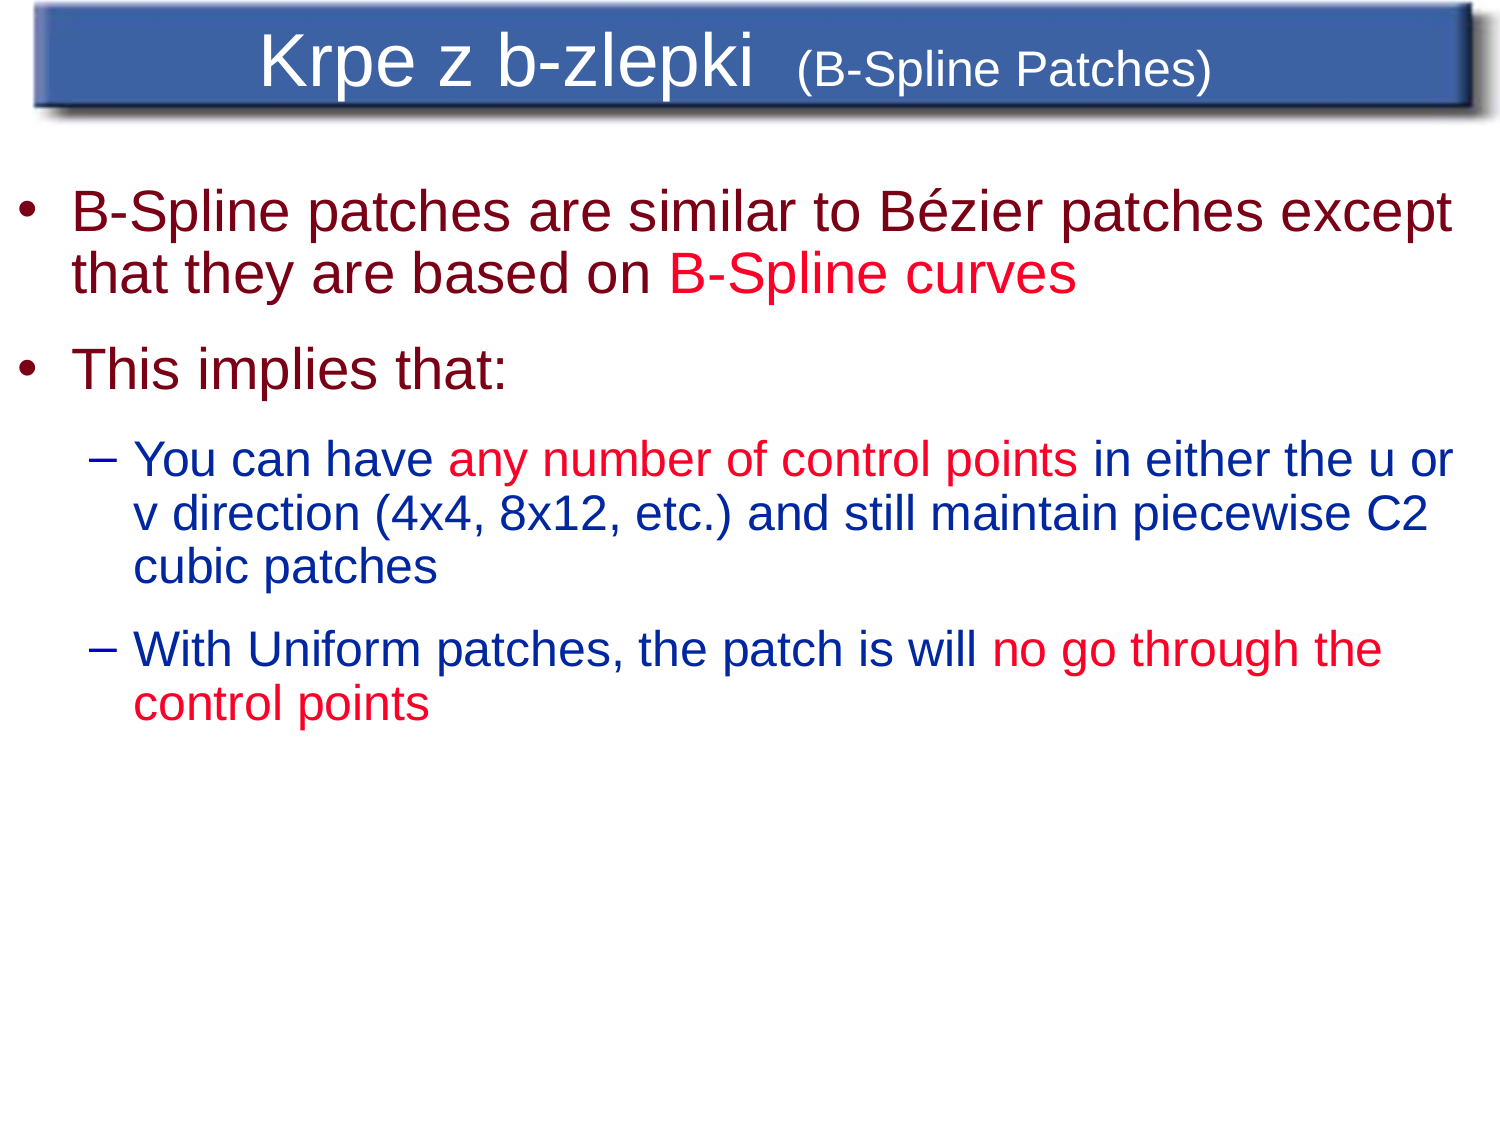

# Krpe z b-zlepki (B-Spline Patches)
B-Spline patches are similar to Bézier patches except that they are based on B-Spline curves
This implies that:
You can have any number of control points in either the u or v direction (4x4, 8x12, etc.) and still maintain piecewise C2 cubic patches
With Uniform patches, the patch is will no go through the control points